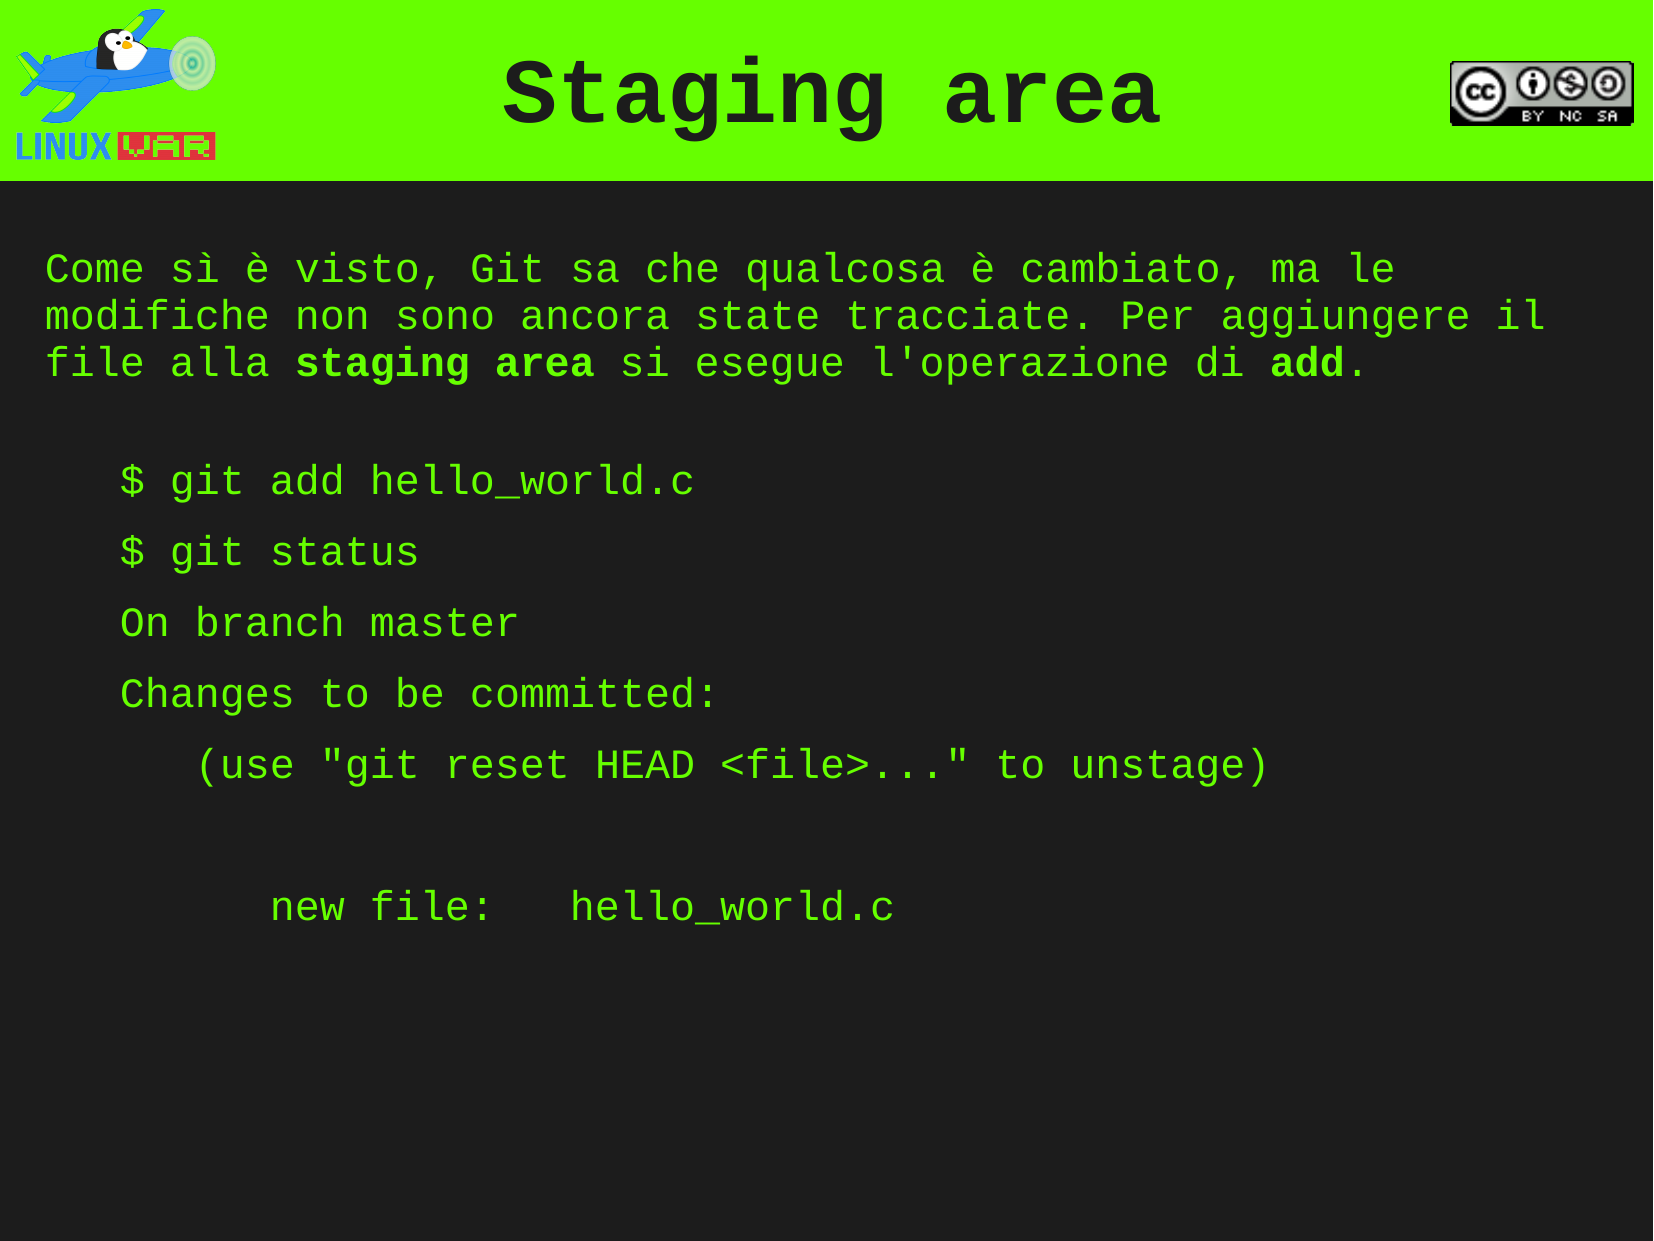

Staging area
Come sì è visto, Git sa che qualcosa è cambiato, ma le modifiche non sono ancora state tracciate. Per aggiungere il file alla staging area si esegue l'operazione di add.
	$ git add hello_world.c
	$ git status
	On branch master
	Changes to be committed:
		(use "git reset HEAD <file>..." to unstage)
			new file: hello_world.c